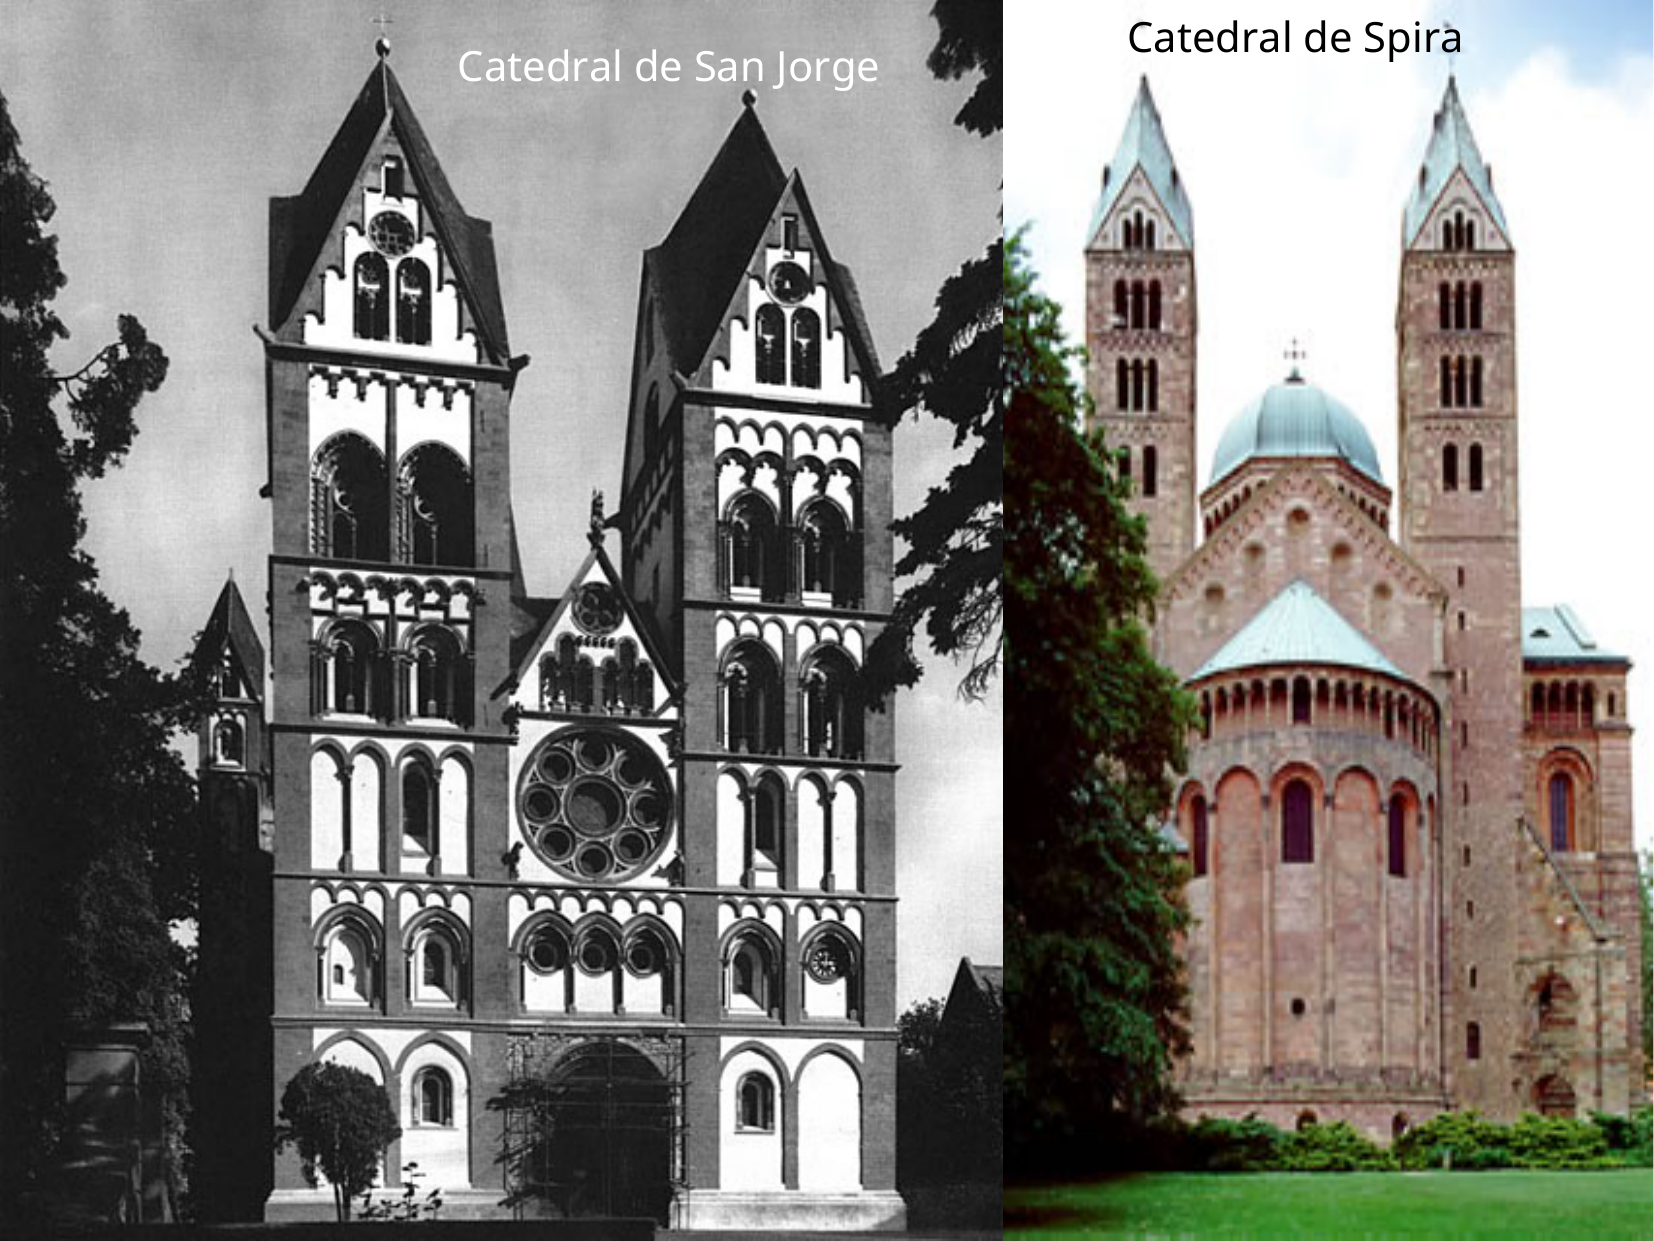

Catedral de Spira
Catedral de San Jorge